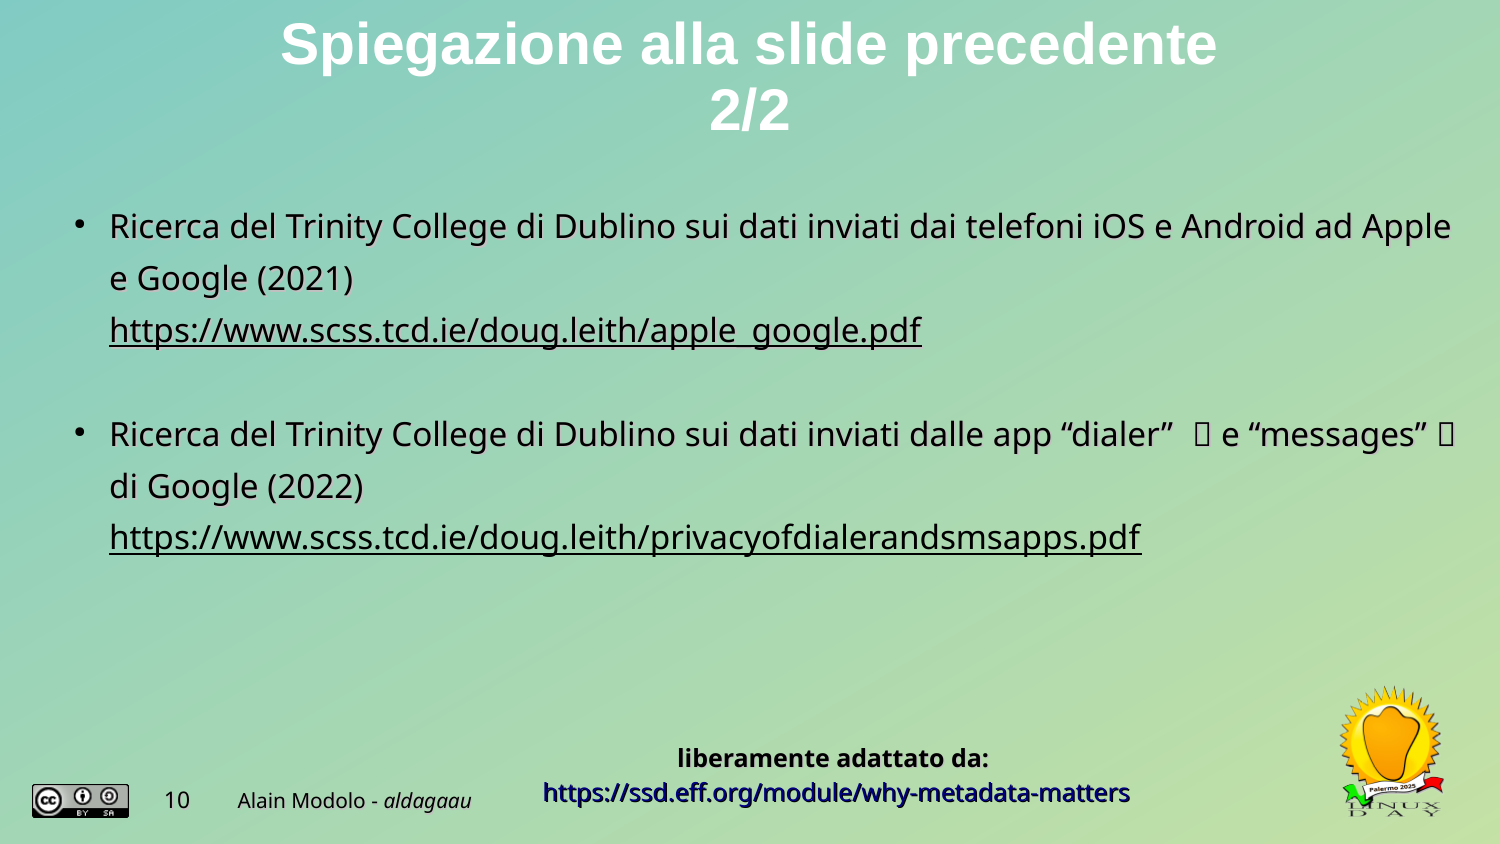

# Spiegazione alla slide precedente 2/2
Ricerca del Trinity College di Dublino sui dati inviati dai telefoni iOS e Android ad Apple e Google (2021)
https://www.scss.tcd.ie/doug.leith/apple_google.pdf
Ricerca del Trinity College di Dublino sui dati inviati dalle app “dialer” 📞 e “messages” 💬 di Google (2022)
https://www.scss.tcd.ie/doug.leith/privacyofdialerandsmsapps.pdf
liberamente adattato da:
https://ssd.eff.org/module/why-metadata-matters